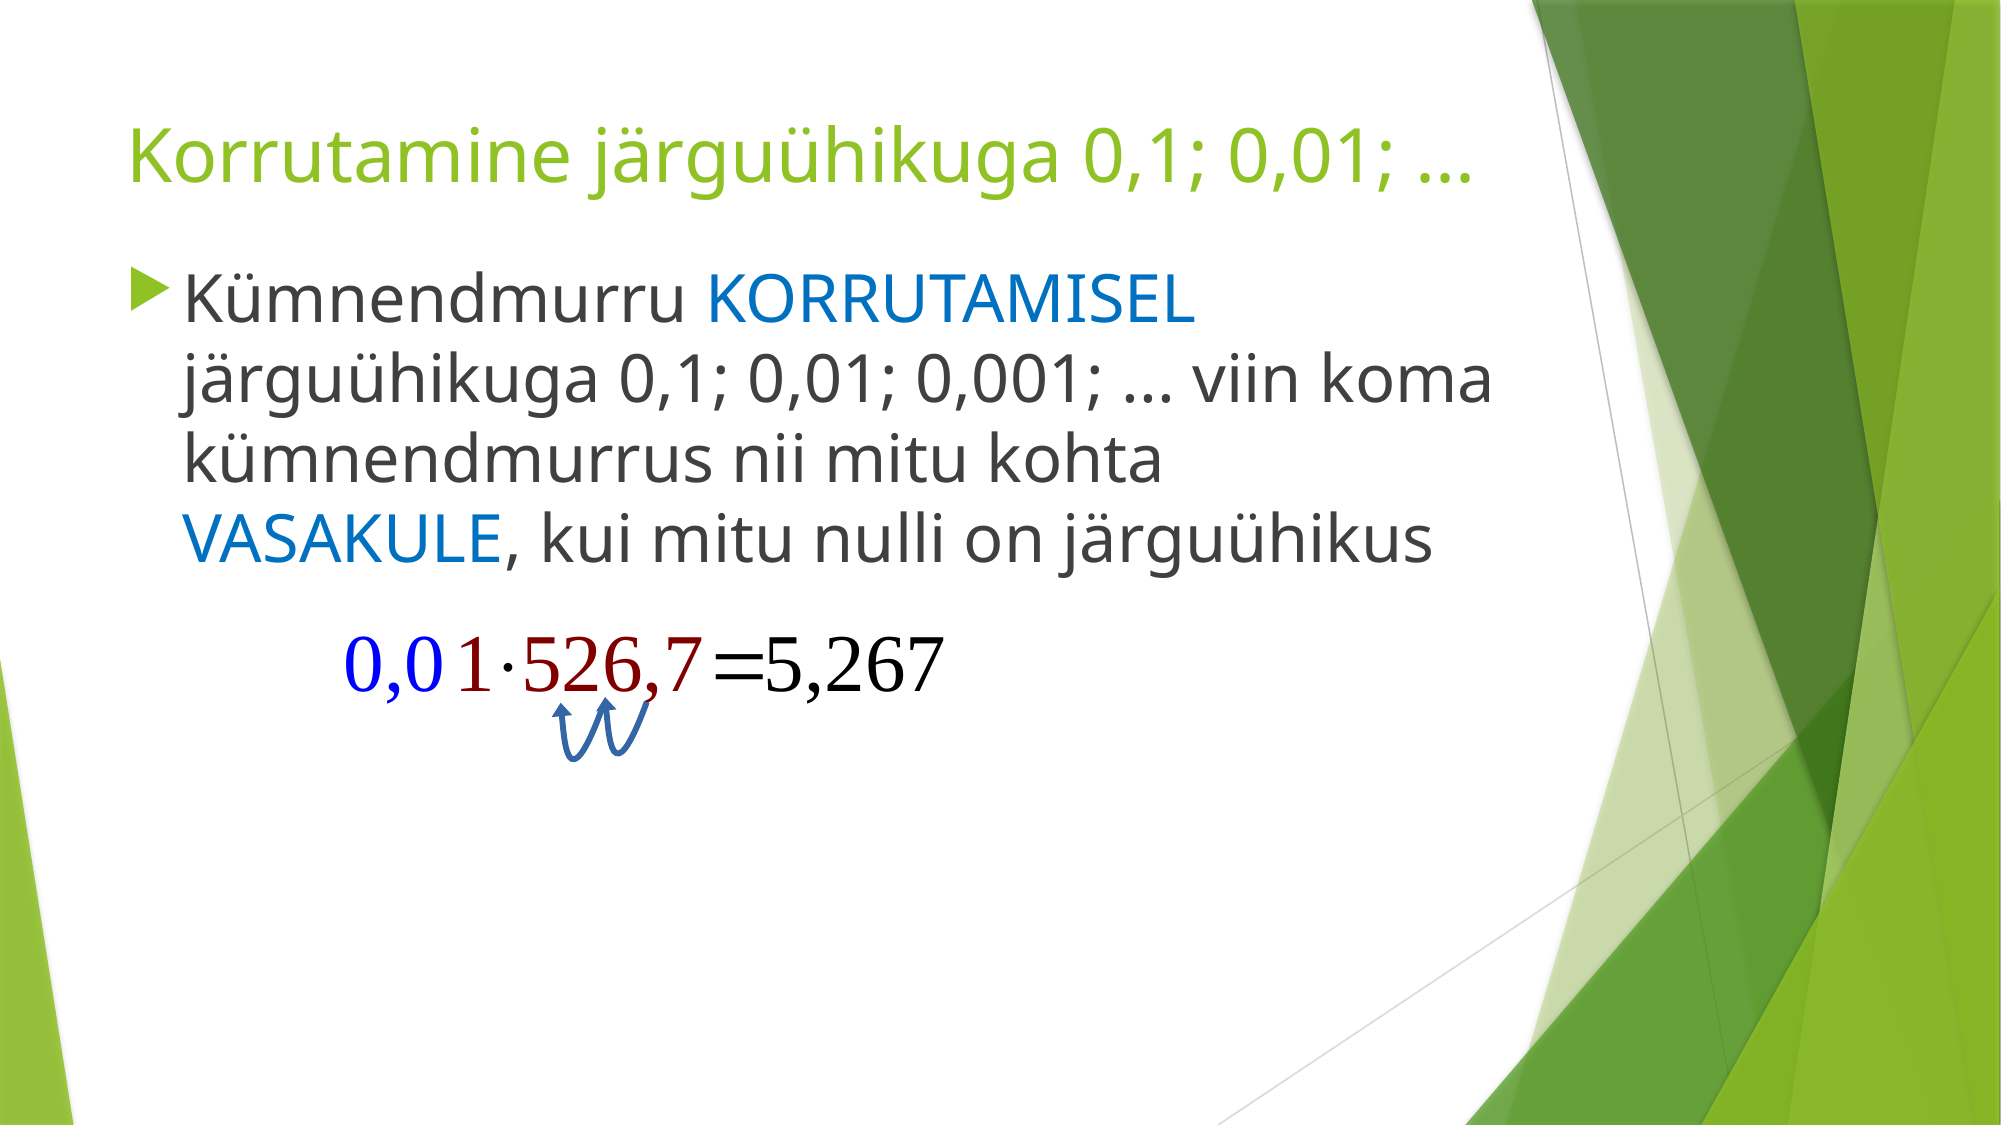

# Korrutamine järguühikuga 0,1; 0,01; ...
Kümnendmurru KORRUTAMISEL järguühikuga 0,1; 0,01; 0,001; ... viin koma kümnendmurrus nii mitu kohta VASAKULE, kui mitu nulli on järguühikus